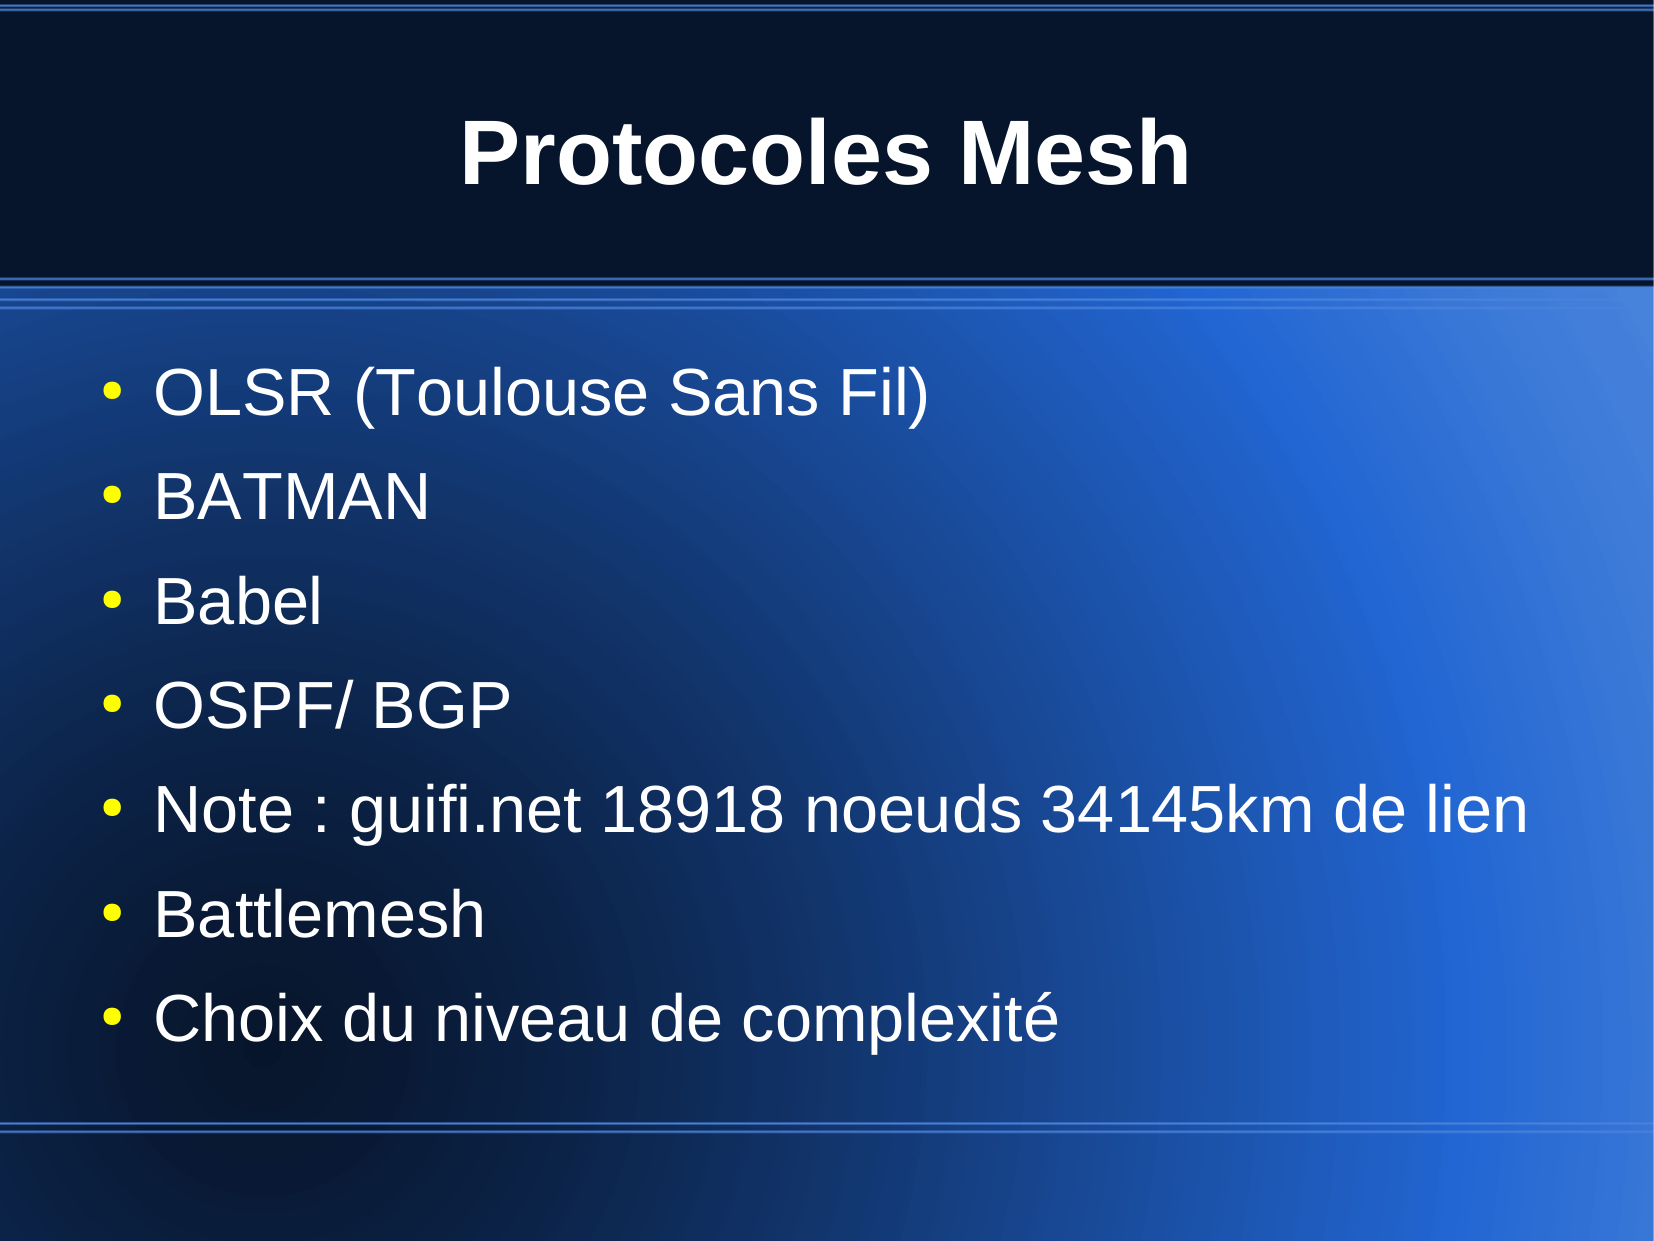

# Protocoles Mesh
OLSR (Toulouse Sans Fil)
BATMAN
Babel
OSPF/ BGP
Note : guifi.net 18918 noeuds 34145km de lien
Battlemesh
Choix du niveau de complexité